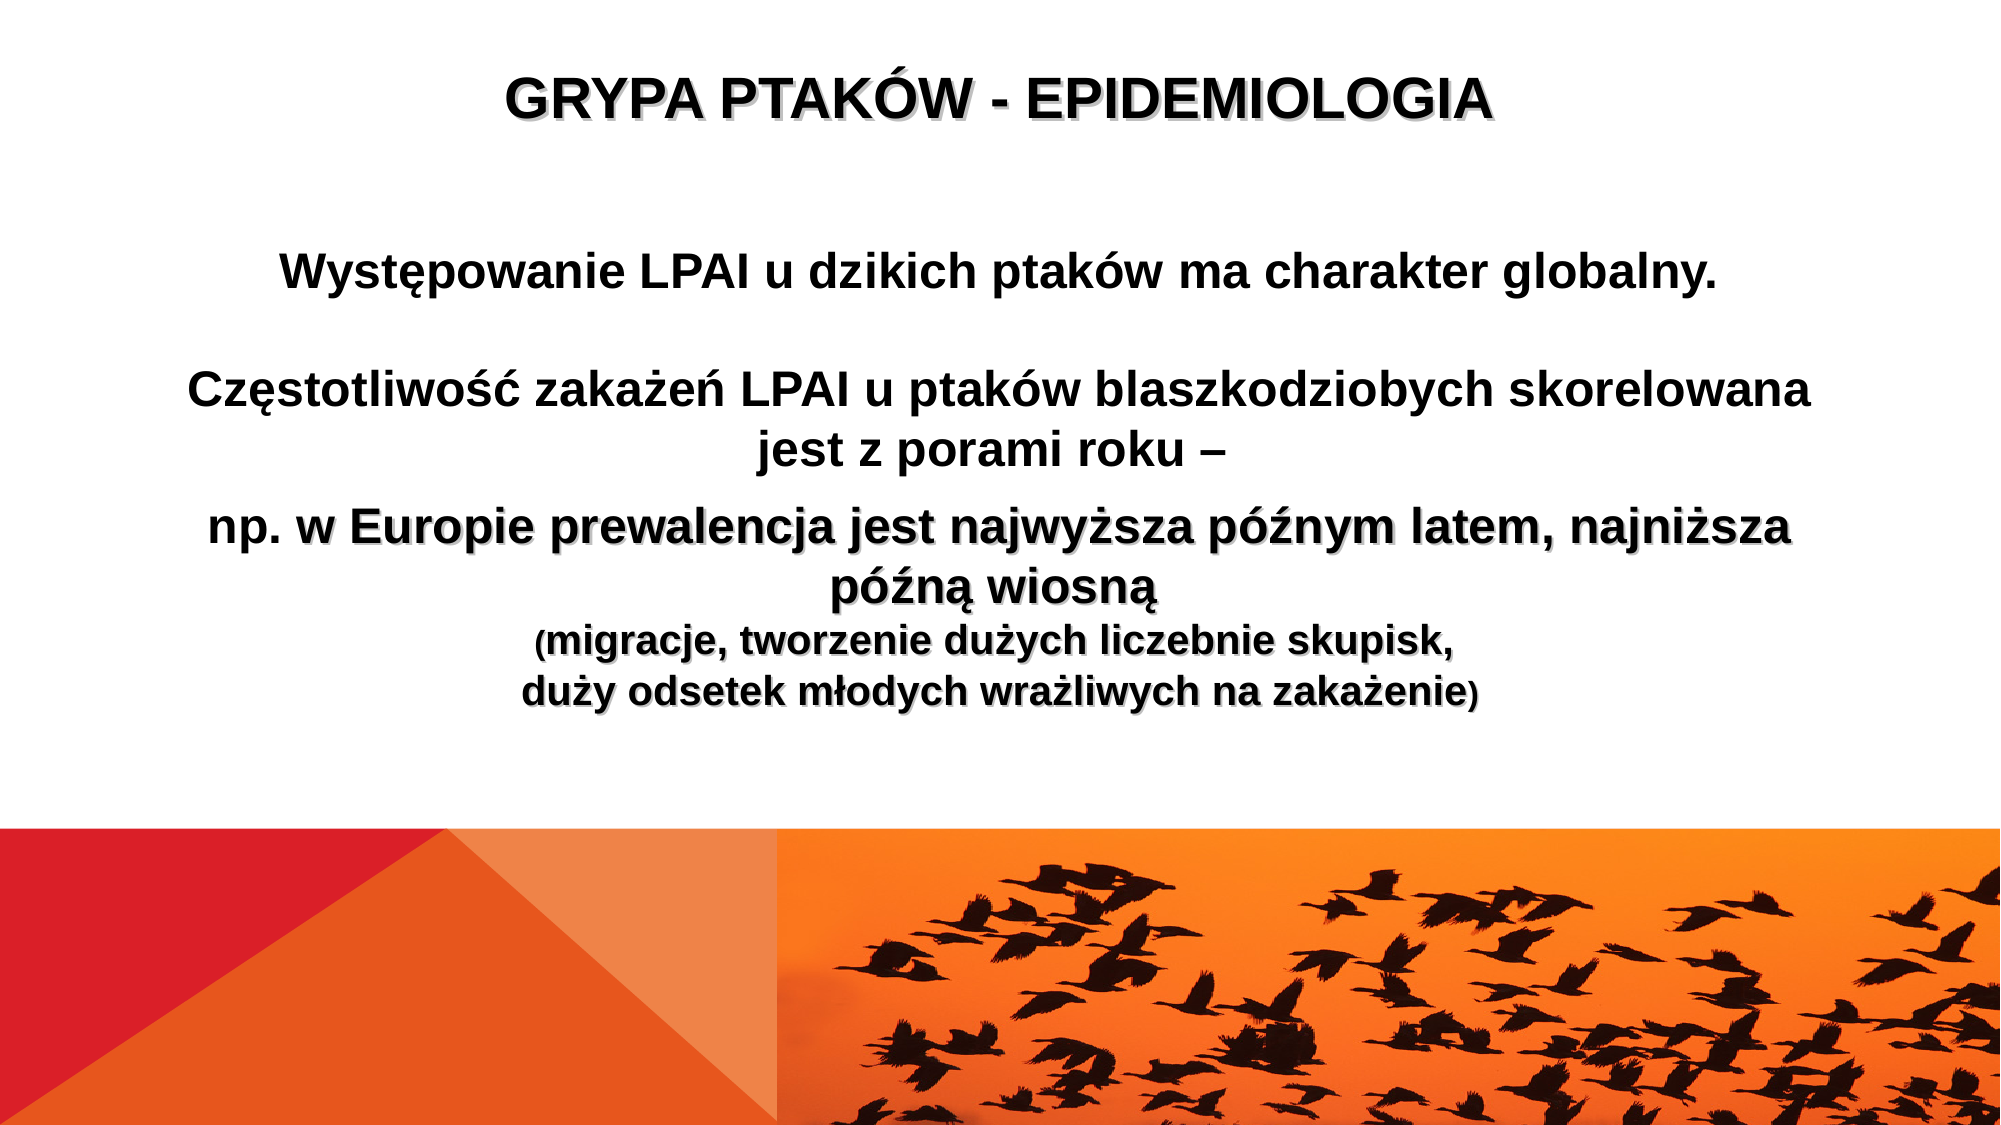

# GRYPA PTAKÓW - epidemiologia
Występowanie LPAI u dzikich ptaków ma charakter globalny.
Częstotliwość zakażeń LPAI u ptaków blaszkodziobych skorelowana jest z porami roku –
np. w Europie prewalencja jest najwyższa późnym latem, najniższa późną wiosną
(migracje, tworzenie dużych liczebnie skupisk,
duży odsetek młodych wrażliwych na zakażenie)